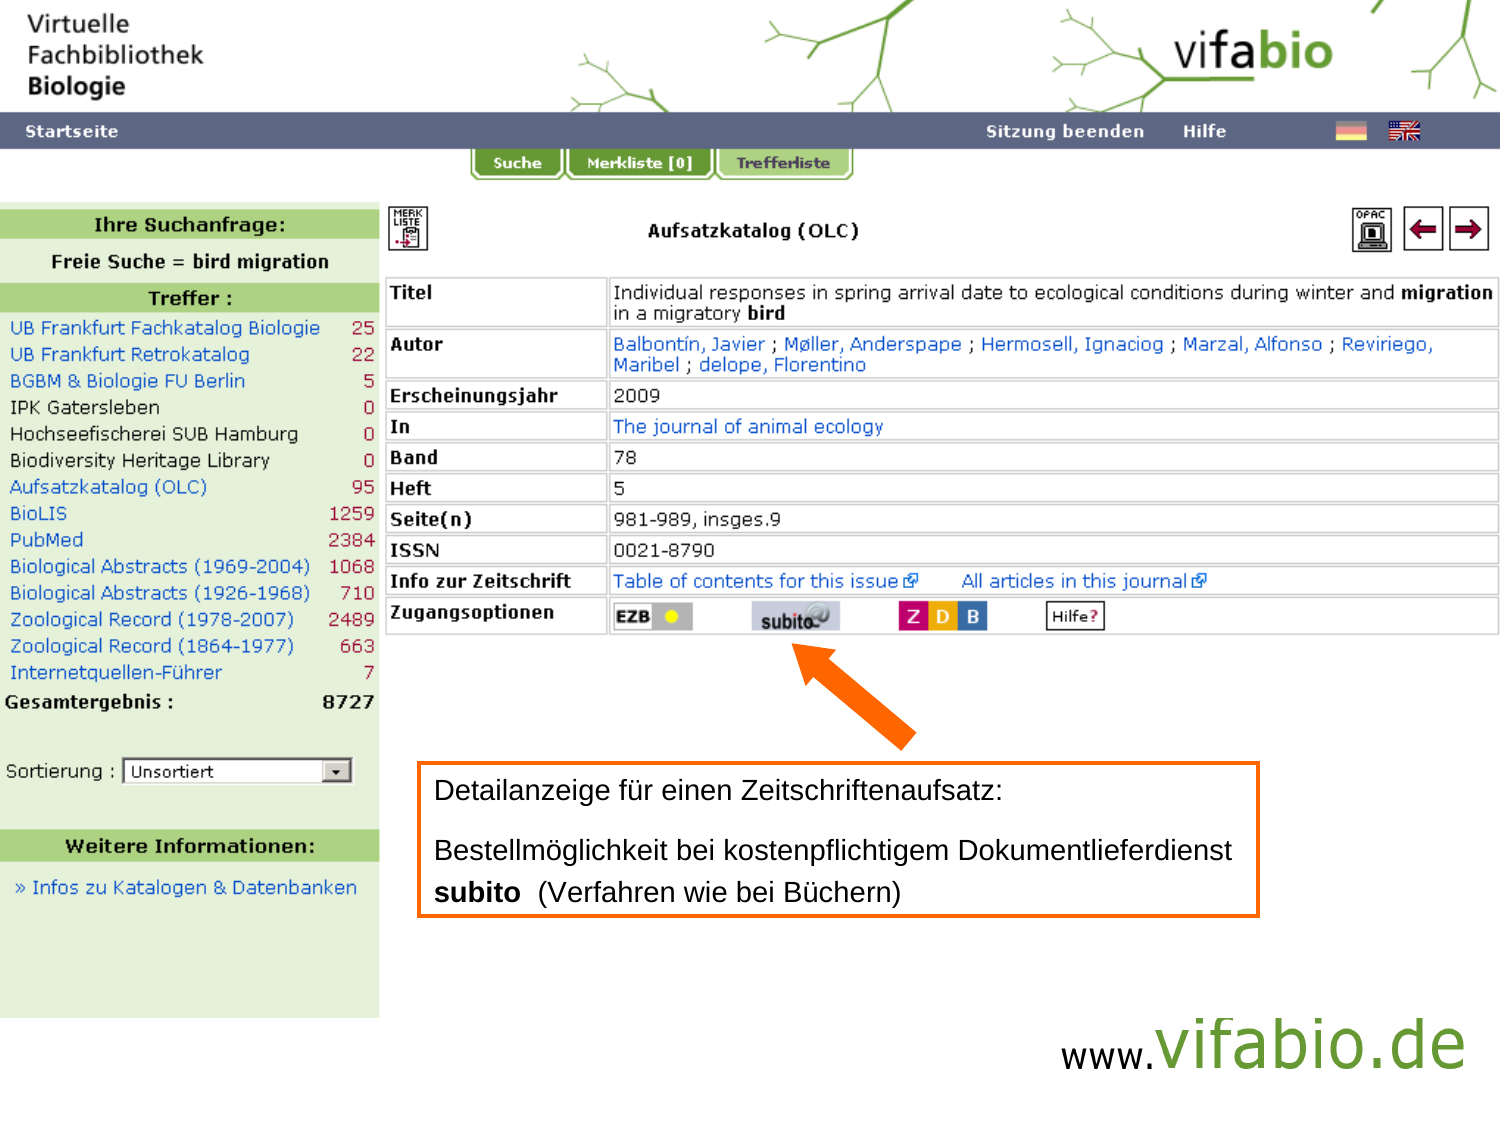

# Einzeltreffer Artikel - EZB (Bildschirmfoto)
...
Detailanzeige für einen Zeitschriftenaufsatz:
Bestellmöglichkeit bei kostenpflichtigem Dokumentlieferdienst subito (Verfahren wie bei Büchern)